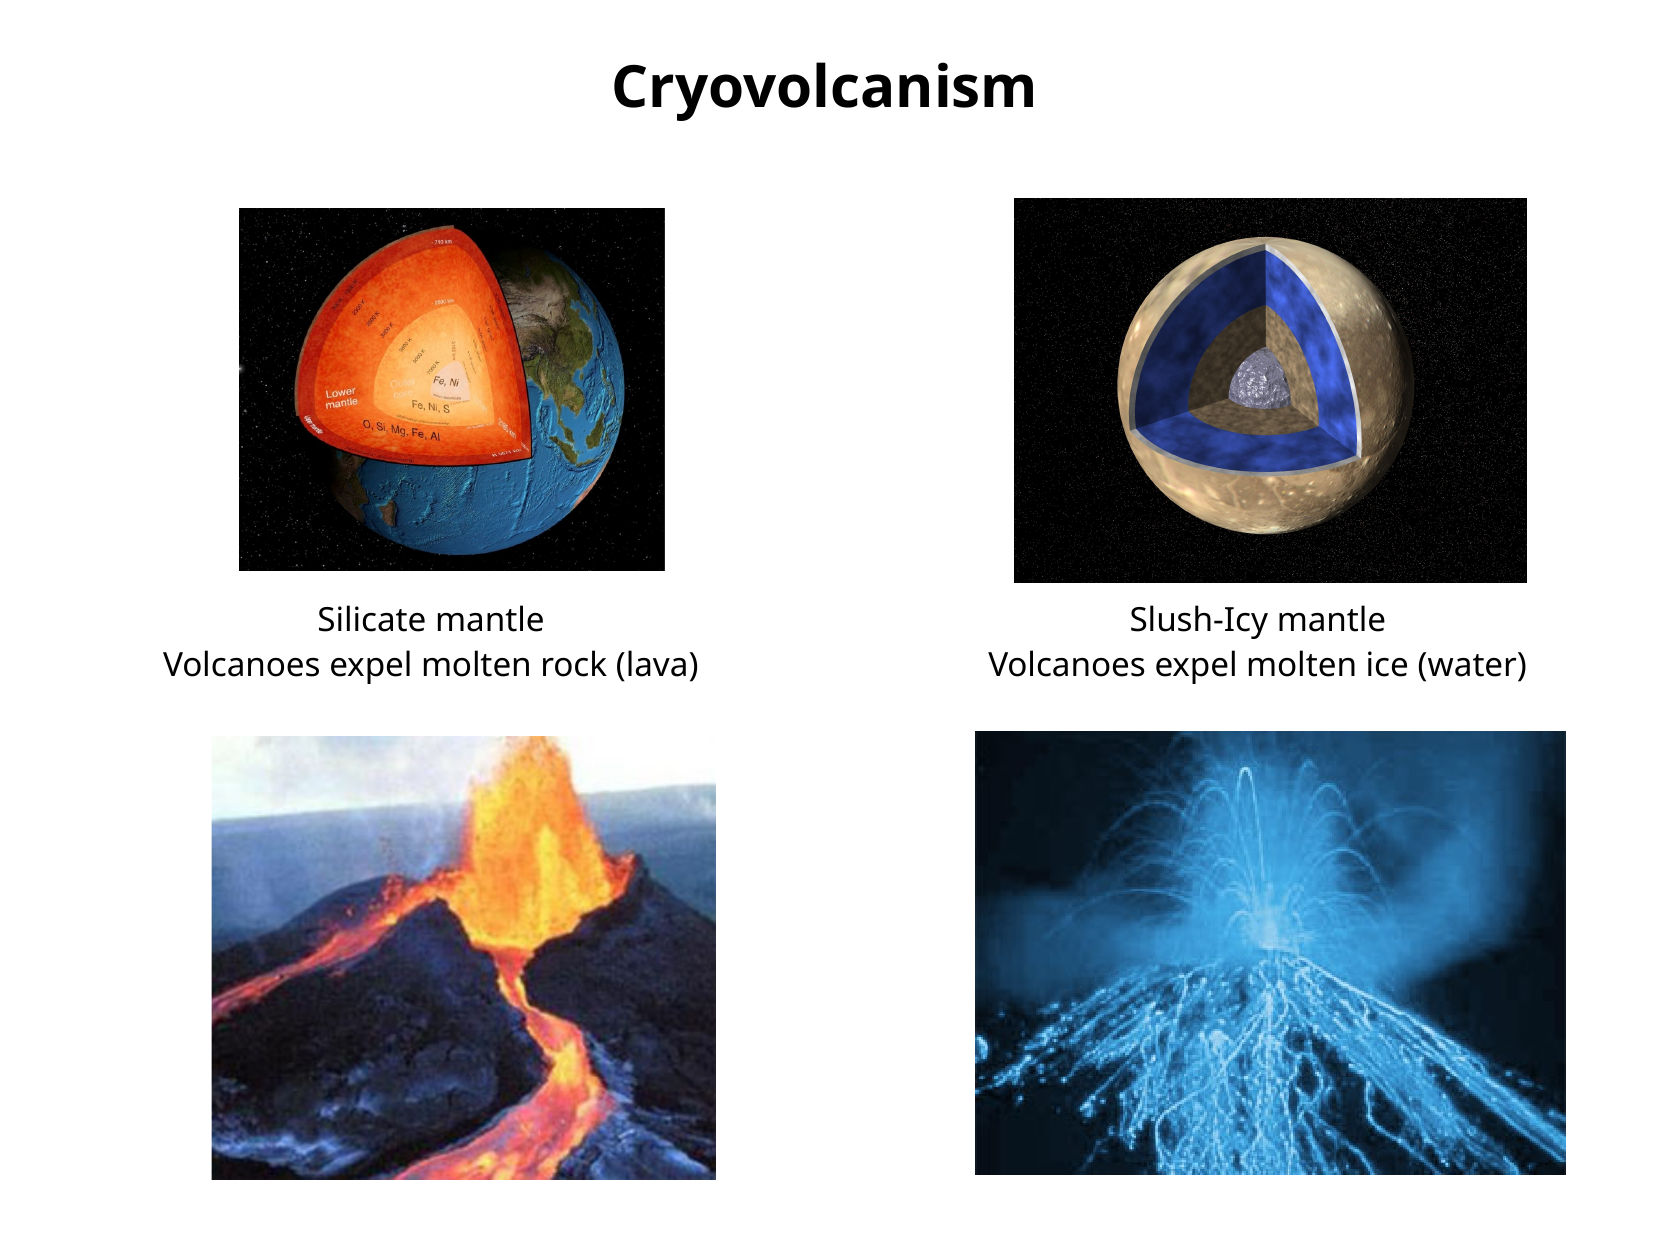

Cryovolcanism
Silicate mantle
Volcanoes expel molten rock (lava)
Slush-Icy mantle
Volcanoes expel molten ice (water)